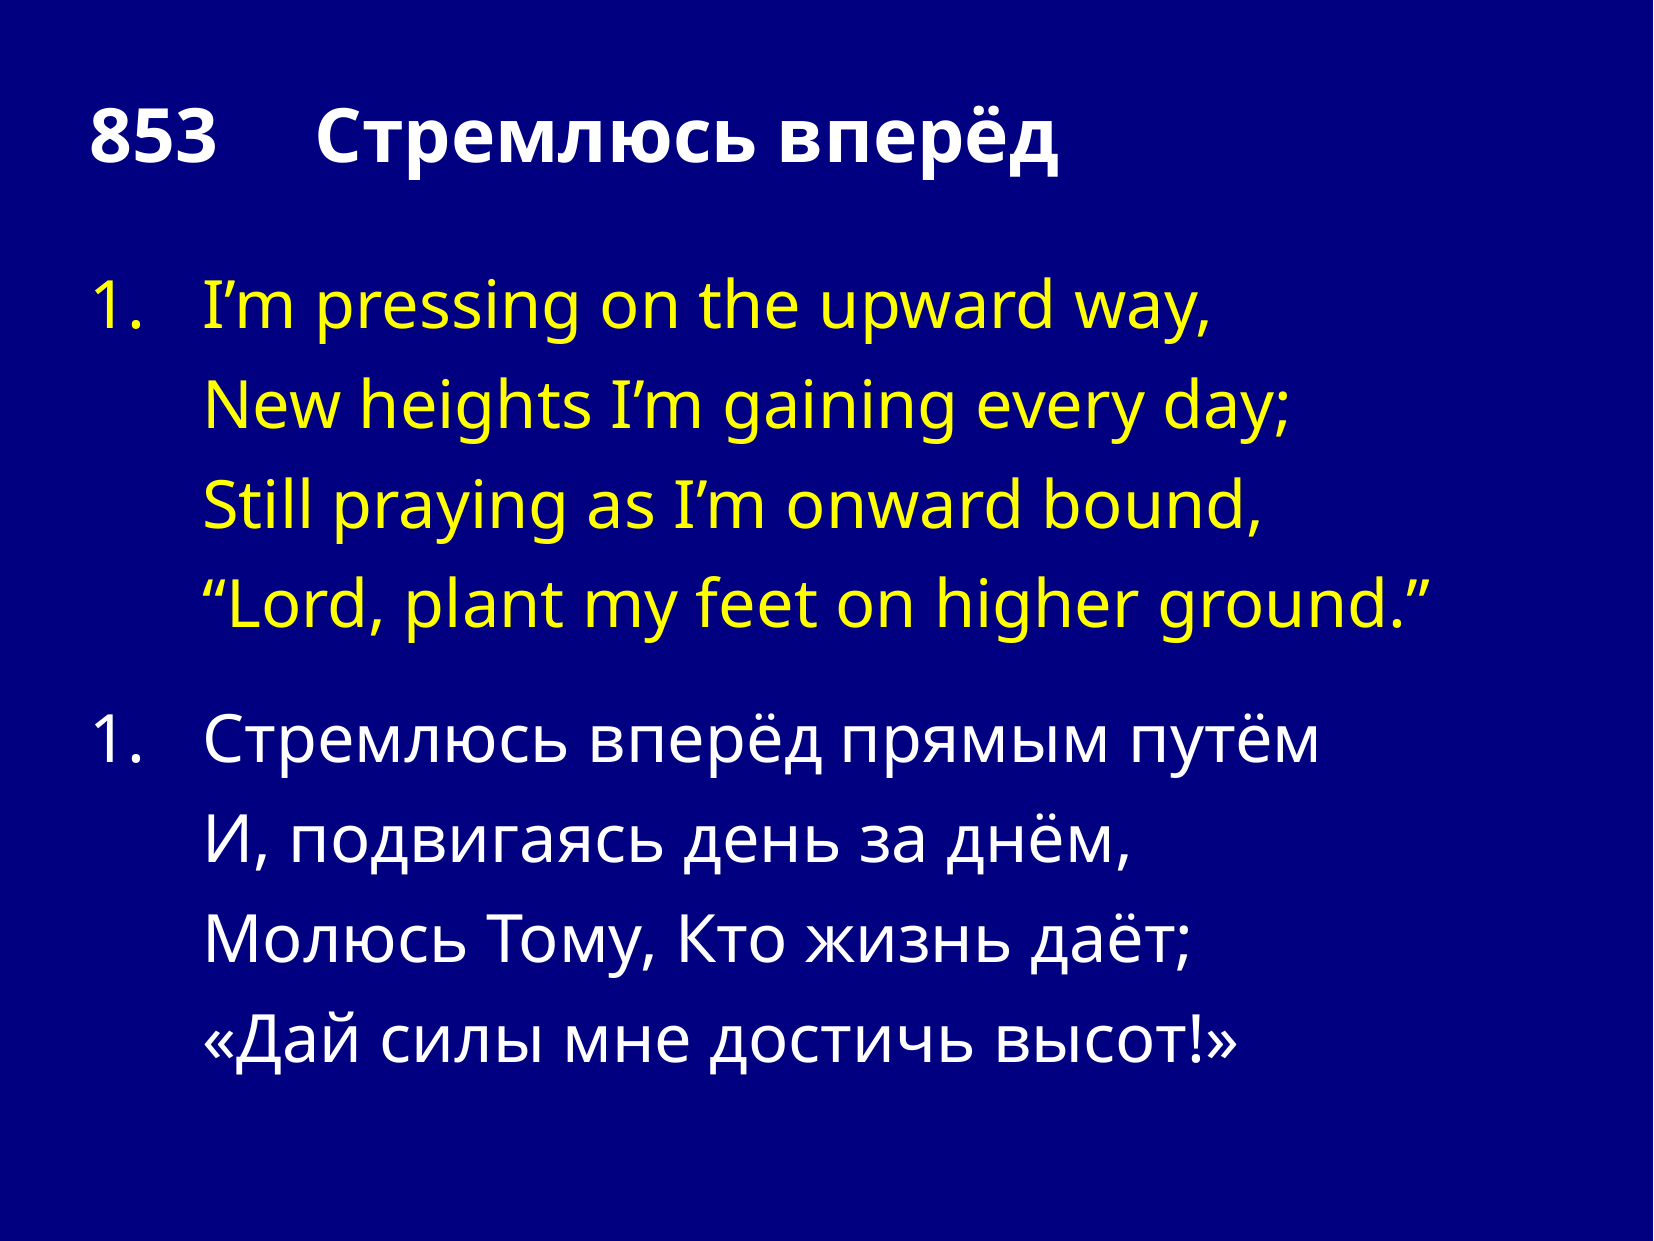

853	Стремлюсь вперёд
1.	I’m pressing on the upward way,
	New heights I’m gaining every day;
	Still praying as I’m onward bound,
	“Lord, plant my feet on higher ground.”
1.	Стремлюсь вперёд прямым путём
	И, подвигаясь день за днём,
	Молюсь Тому, Кто жизнь даёт;
	«Дай силы мне достичь высот!»